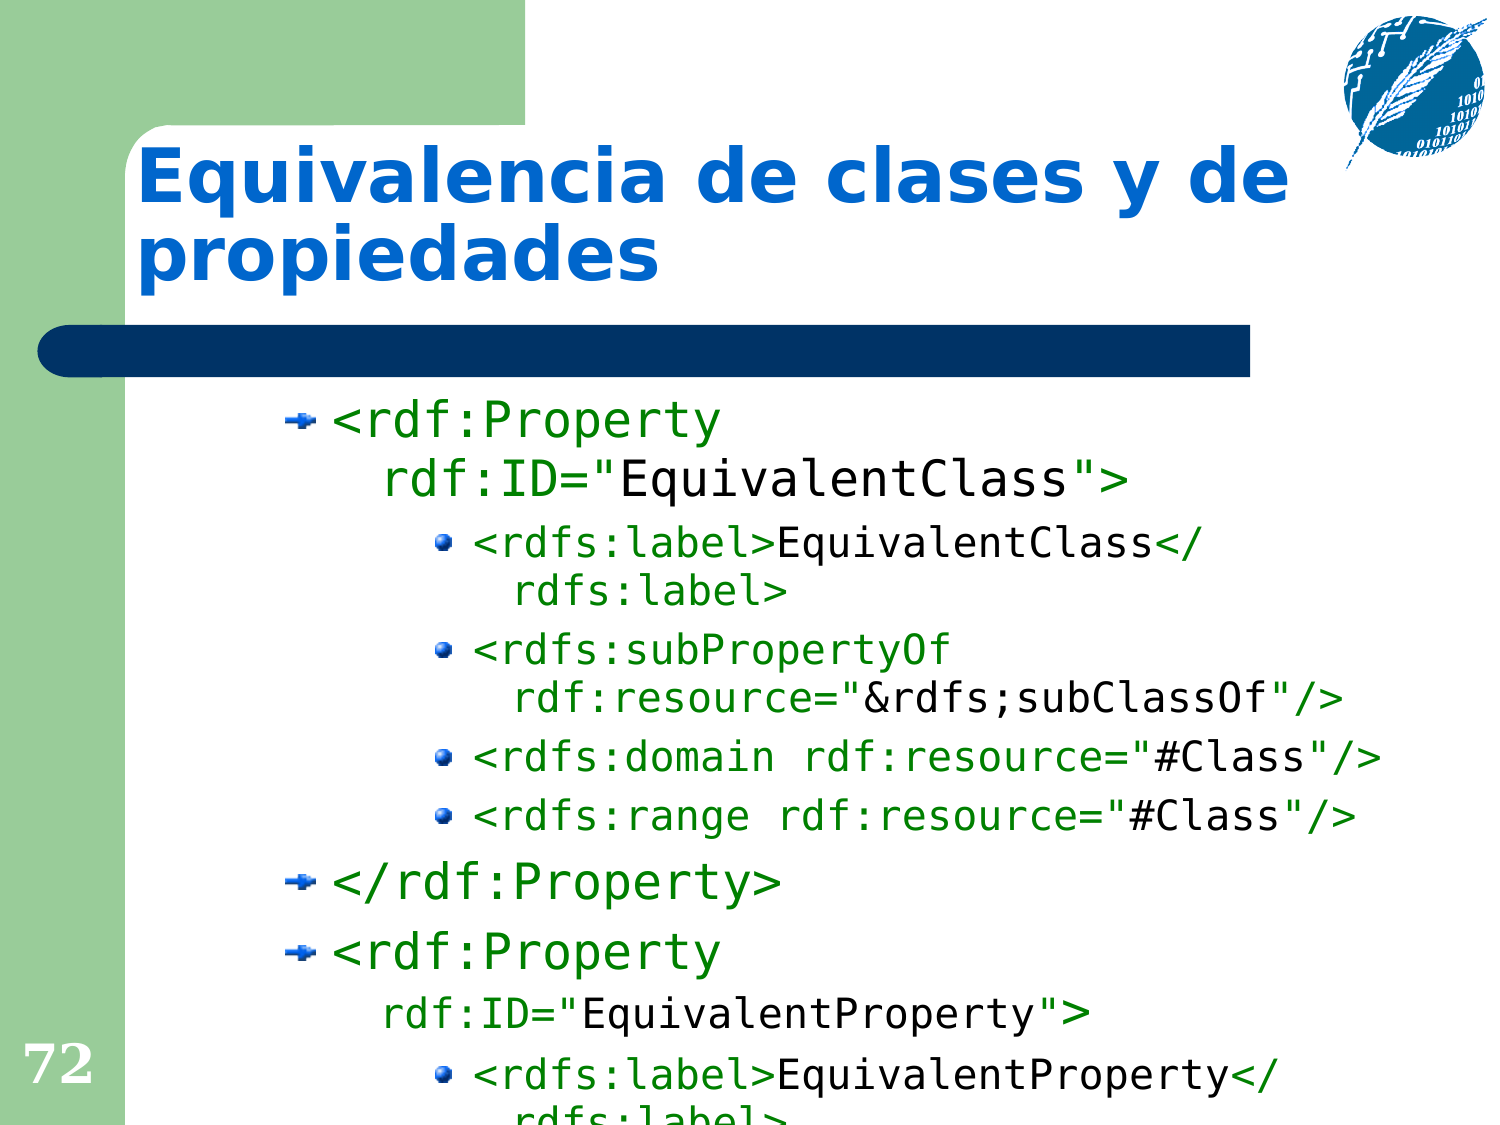

# Equivalencia de clases y de propiedades
<rdf:Property rdf:ID="EquivalentClass">
<rdfs:label>EquivalentClass</rdfs:label>
<rdfs:subPropertyOf rdf:resource="&rdfs;subClassOf"/>
<rdfs:domain rdf:resource="#Class"/>
<rdfs:range rdf:resource="#Class"/>
</rdf:Property>
<rdf:Property rdf:ID="EquivalentProperty">
<rdfs:label>EquivalentProperty</rdfs:label>
<rdfs:subPropertyOf 	rdf:resource="&rdfs;subPropertyOf"/>
</rdf:Property>
72